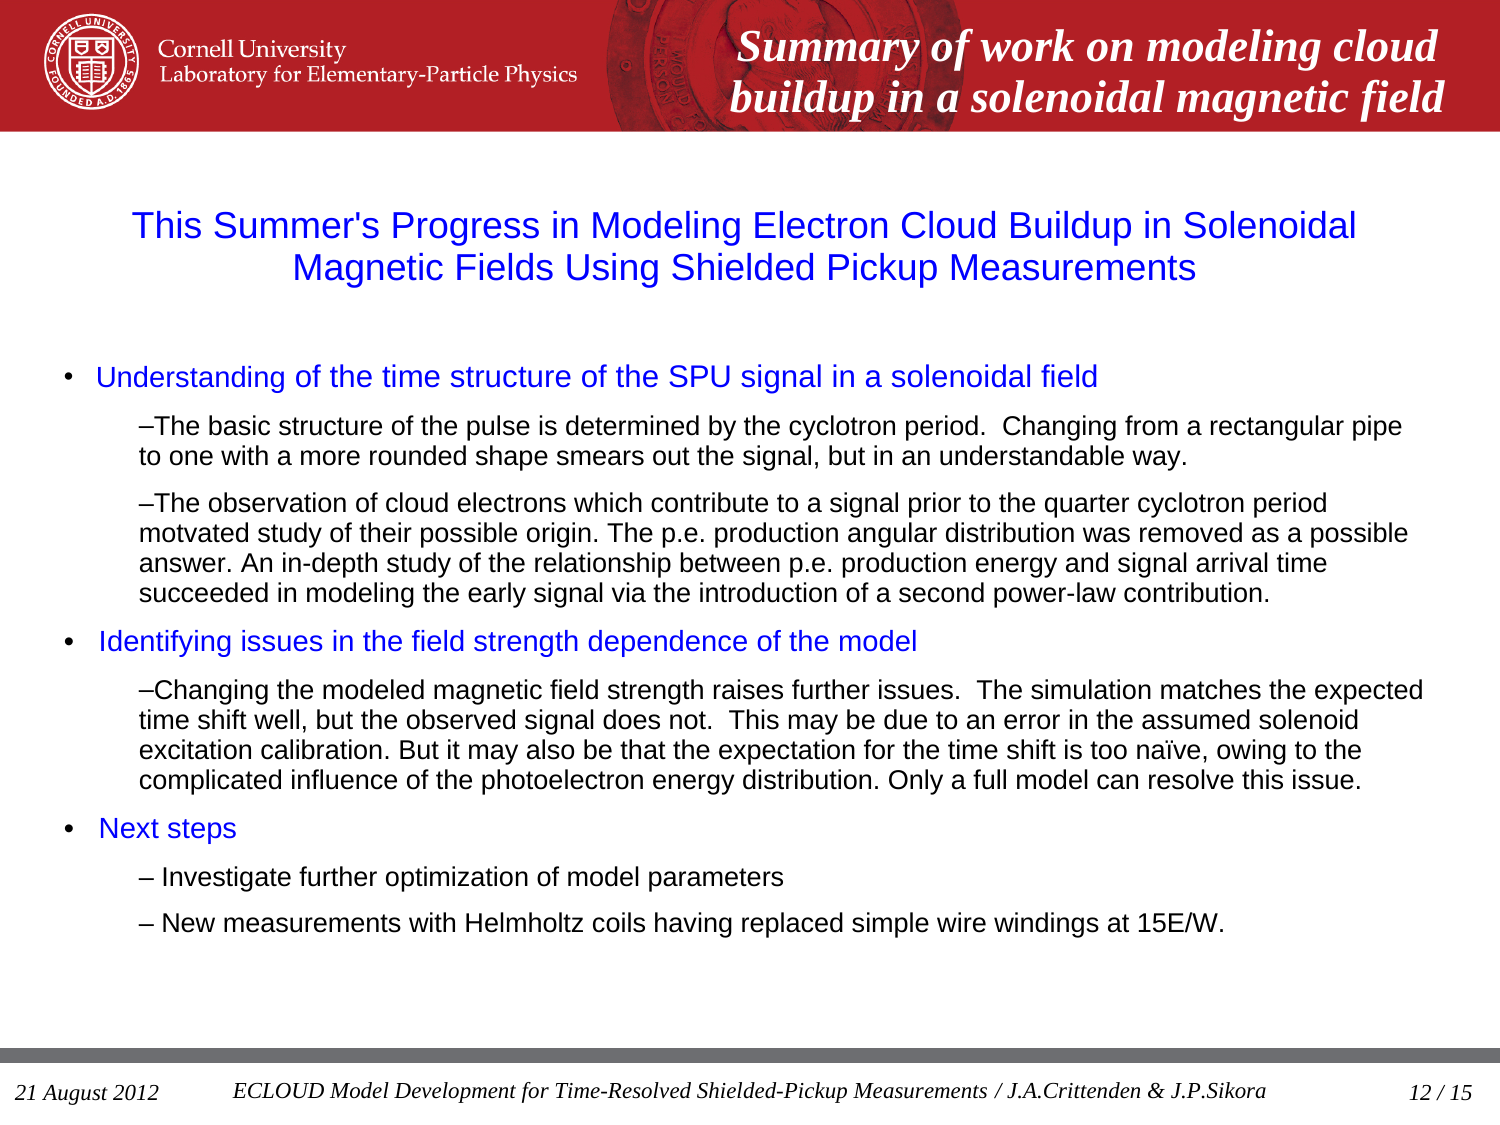

# Summary of work on modeling cloud buildup in a solenoidal magnetic field
This Summer's Progress in Modeling Electron Cloud Buildup in Solenoidal Magnetic Fields Using Shielded Pickup Measurements
 Understanding of the time structure of the SPU signal in a solenoidal field
The basic structure of the pulse is determined by the cyclotron period. Changing from a rectangular pipe to one with a more rounded shape smears out the signal, but in an understandable way.
The observation of cloud electrons which contribute to a signal prior to the quarter cyclotron period motvated study of their possible origin. The p.e. production angular distribution was removed as a possible answer. An in-depth study of the relationship between p.e. production energy and signal arrival time succeeded in modeling the early signal via the introduction of a second power-law contribution.
 Identifying issues in the field strength dependence of the model
Changing the modeled magnetic field strength raises further issues. The simulation matches the expected time shift well, but the observed signal does not. This may be due to an error in the assumed solenoid excitation calibration. But it may also be that the expectation for the time shift is too naïve, owing to the complicated influence of the photoelectron energy distribution. Only a full model can resolve this issue.
 Next steps
 Investigate further optimization of model parameters
 New measurements with Helmholtz coils having replaced simple wire windings at 15E/W.